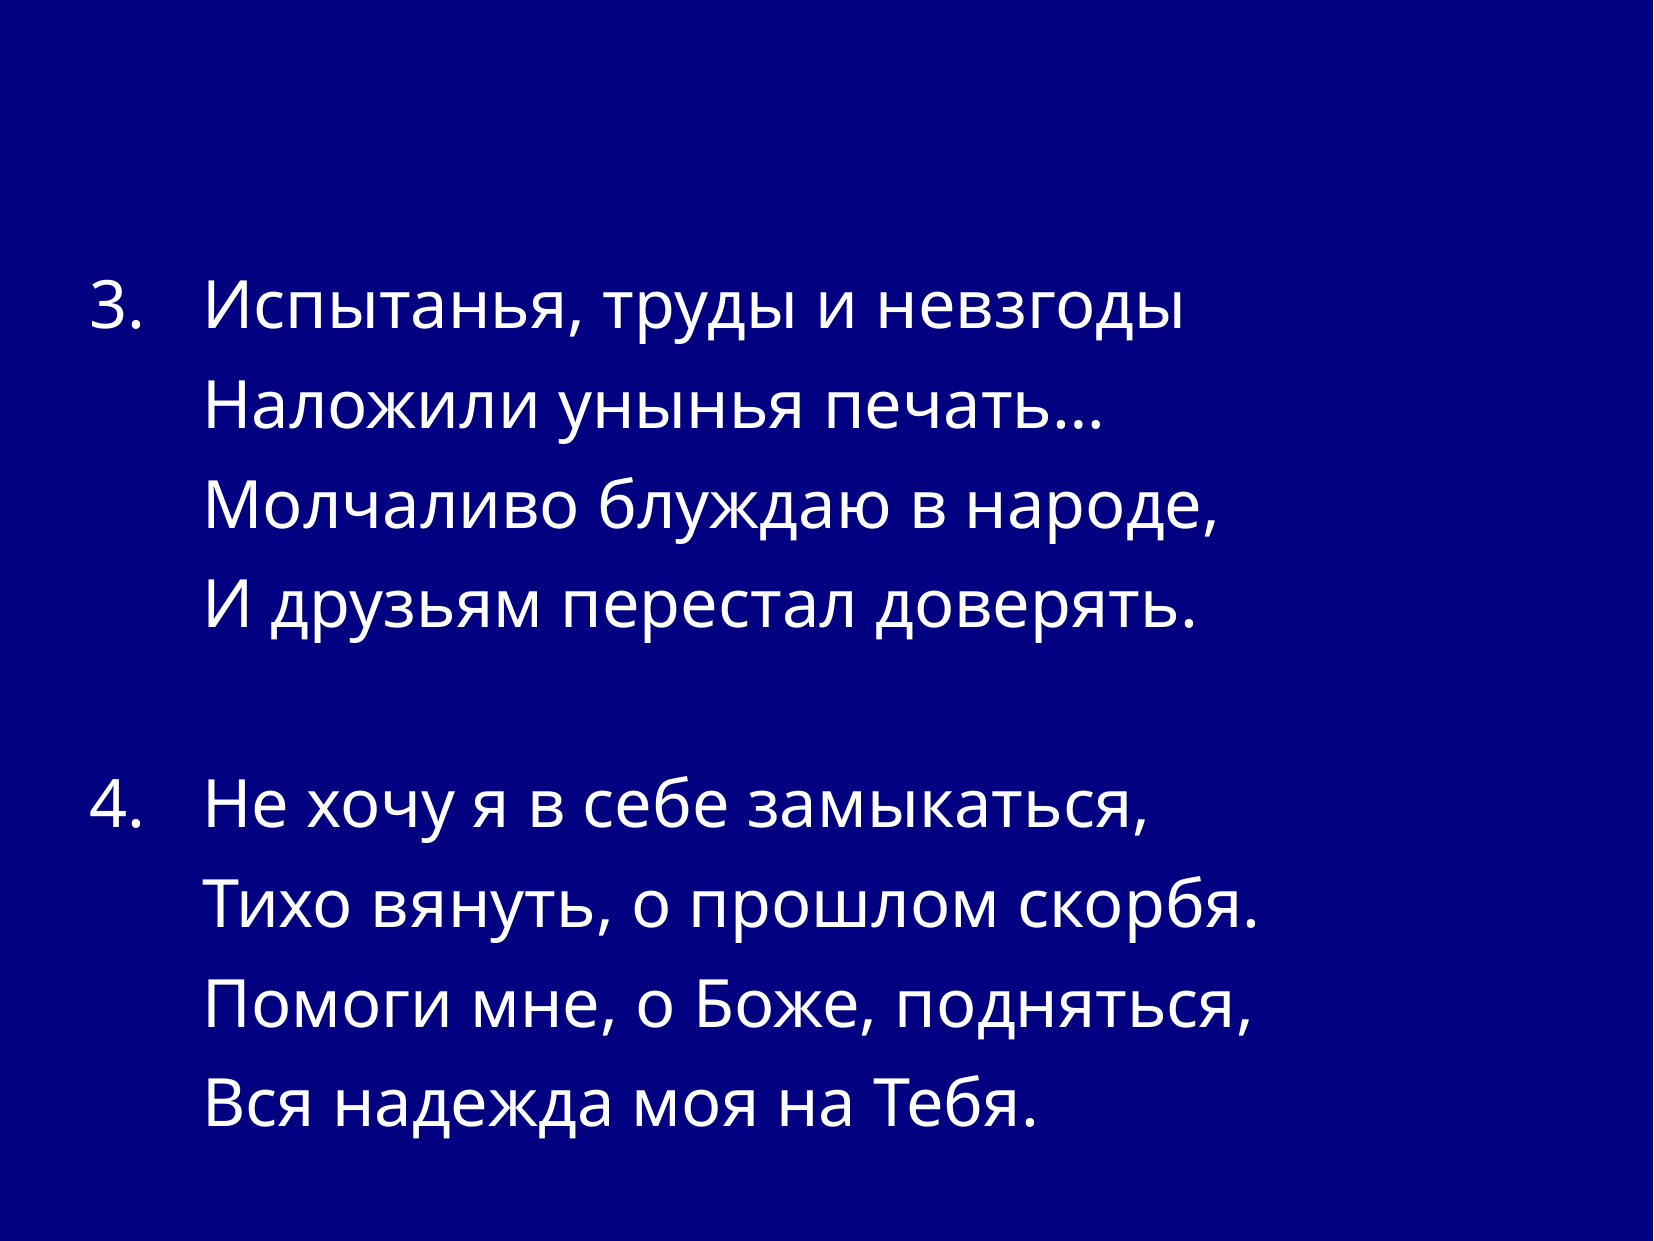

3.	Испытанья, труды и невзгоды
	Наложили унынья печать…
	Молчаливо блуждаю в народе,
	И друзьям перестал доверять.
4.	Не хочу я в себе замыкаться,
	Тихо вянуть, о прошлом скорбя.
	Помоги мне, о Боже, подняться,
	Вся надежда моя на Тебя.